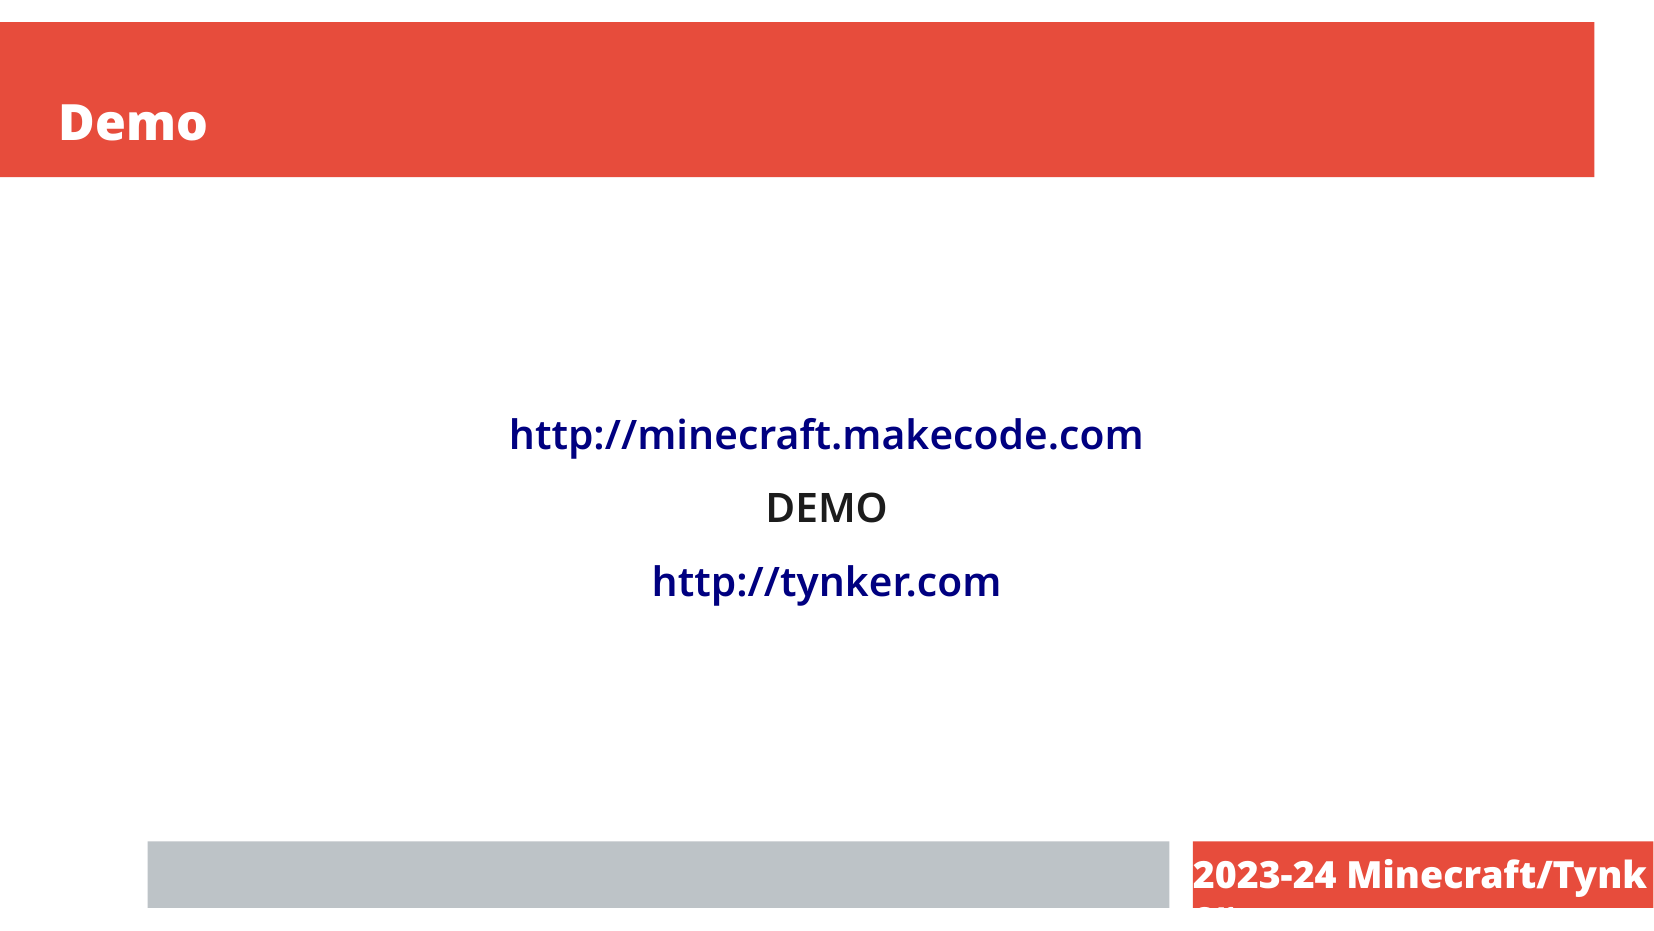

# Demo
http://minecraft.makecode.com
DEMO
http://tynker.com
2023-24 Minecraft/Tynker